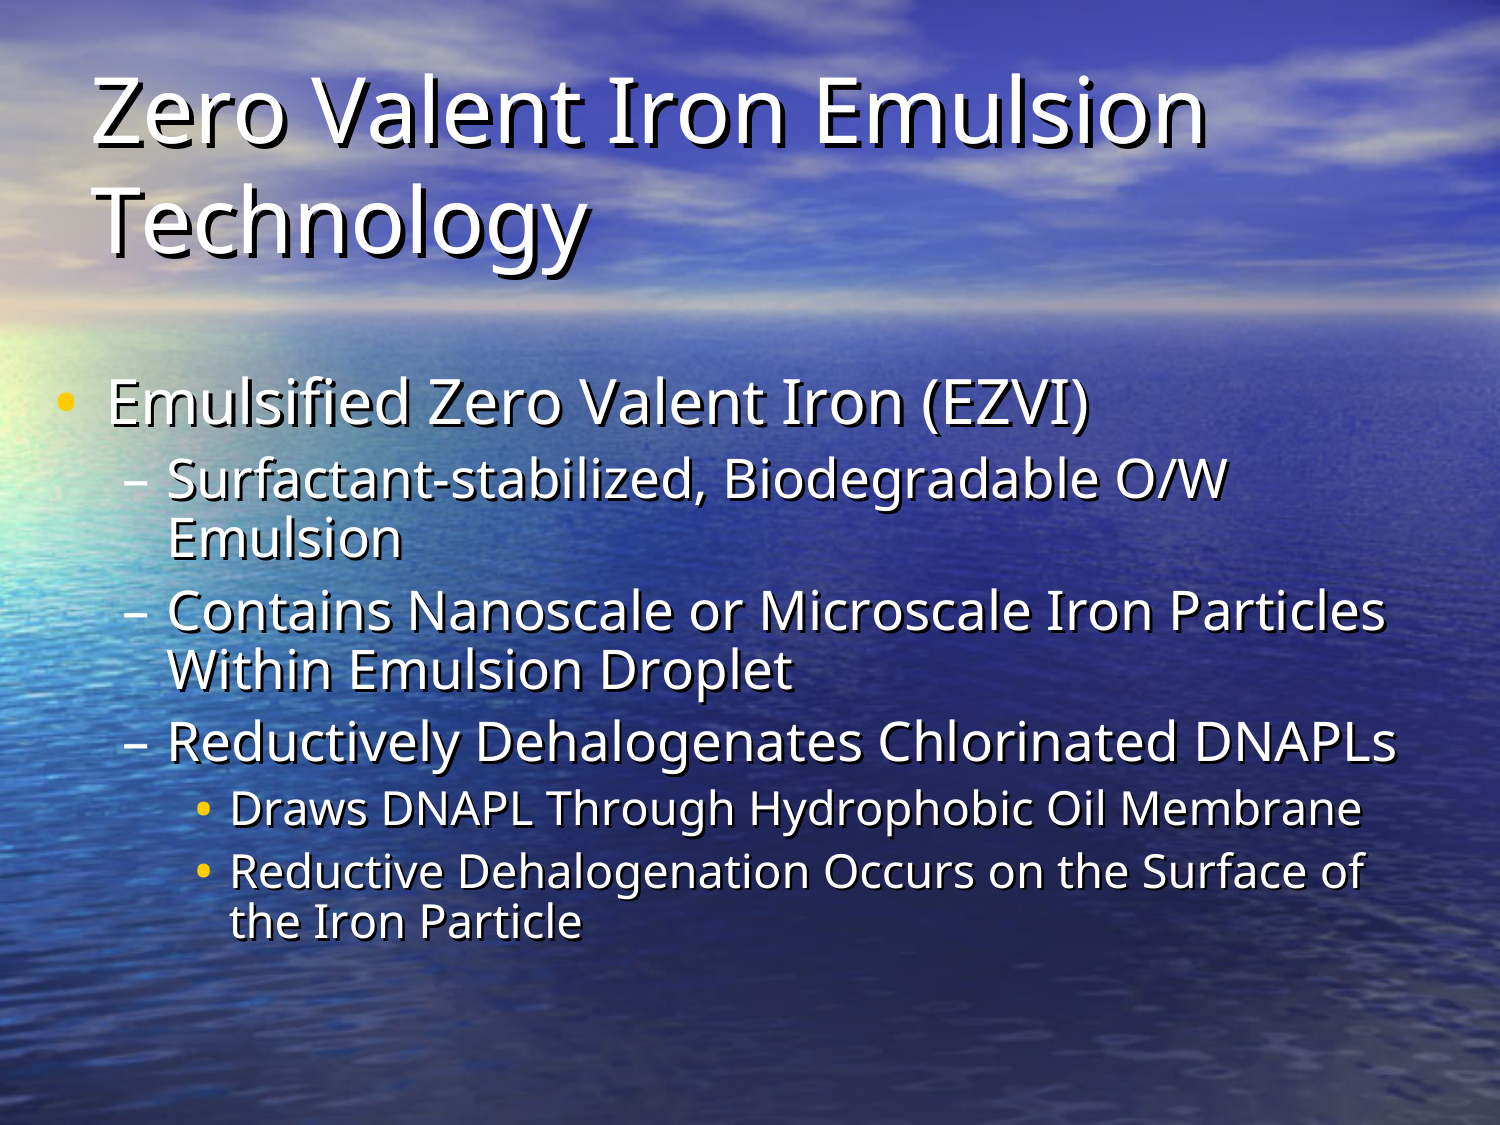

# Zero Valent Iron Emulsion Technology
Emulsified Zero Valent Iron (EZVI)
Surfactant-stabilized, Biodegradable O/W Emulsion
Contains Nanoscale or Microscale Iron Particles Within Emulsion Droplet
Reductively Dehalogenates Chlorinated DNAPLs
Draws DNAPL Through Hydrophobic Oil Membrane
Reductive Dehalogenation Occurs on the Surface of the Iron Particle